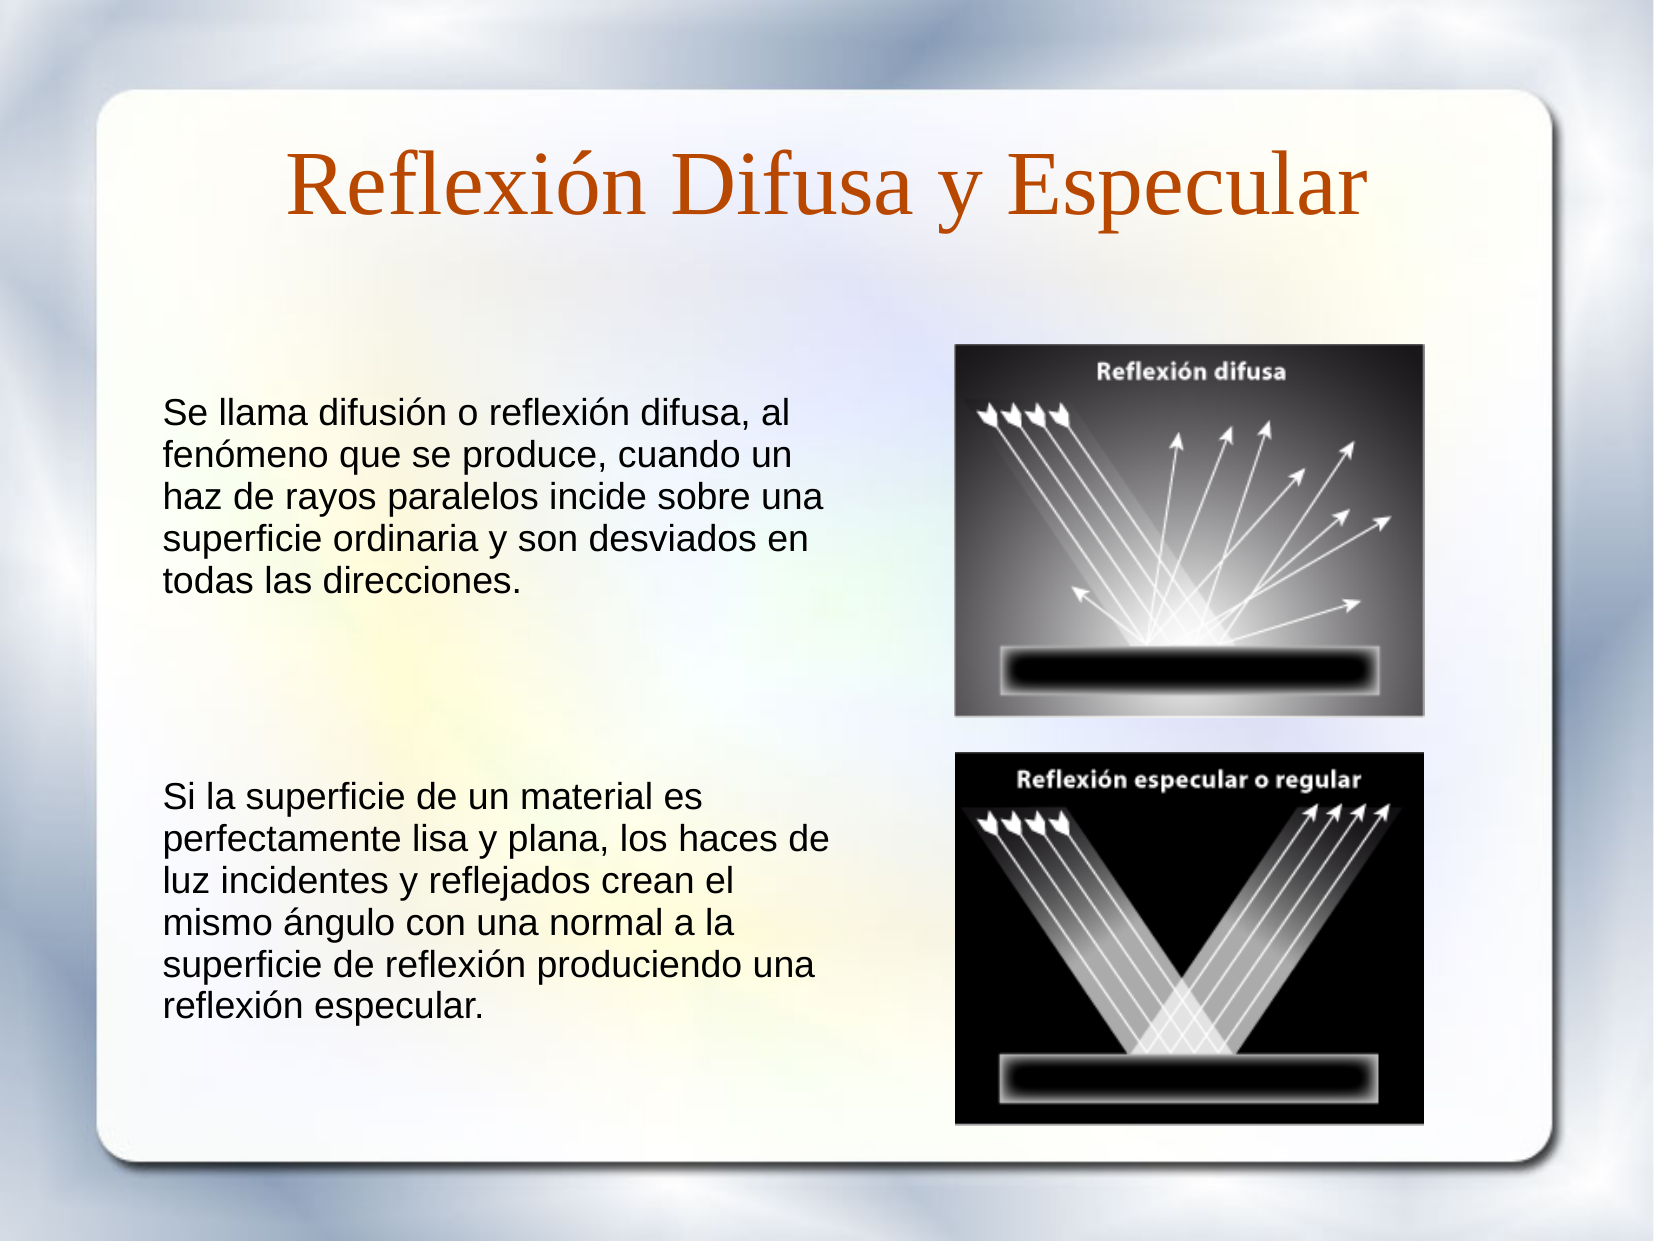

# Reflexión Difusa y Especular
Se llama difusión o reflexión difusa, al fenómeno que se produce, cuando un haz de rayos paralelos incide sobre una superficie ordinaria y son desviados en todas las direcciones.
Si la superficie de un material es perfectamente lisa y plana, los haces de luz incidentes y reflejados crean el mismo ángulo con una normal a la superficie de reflexión produciendo una reflexión especular.